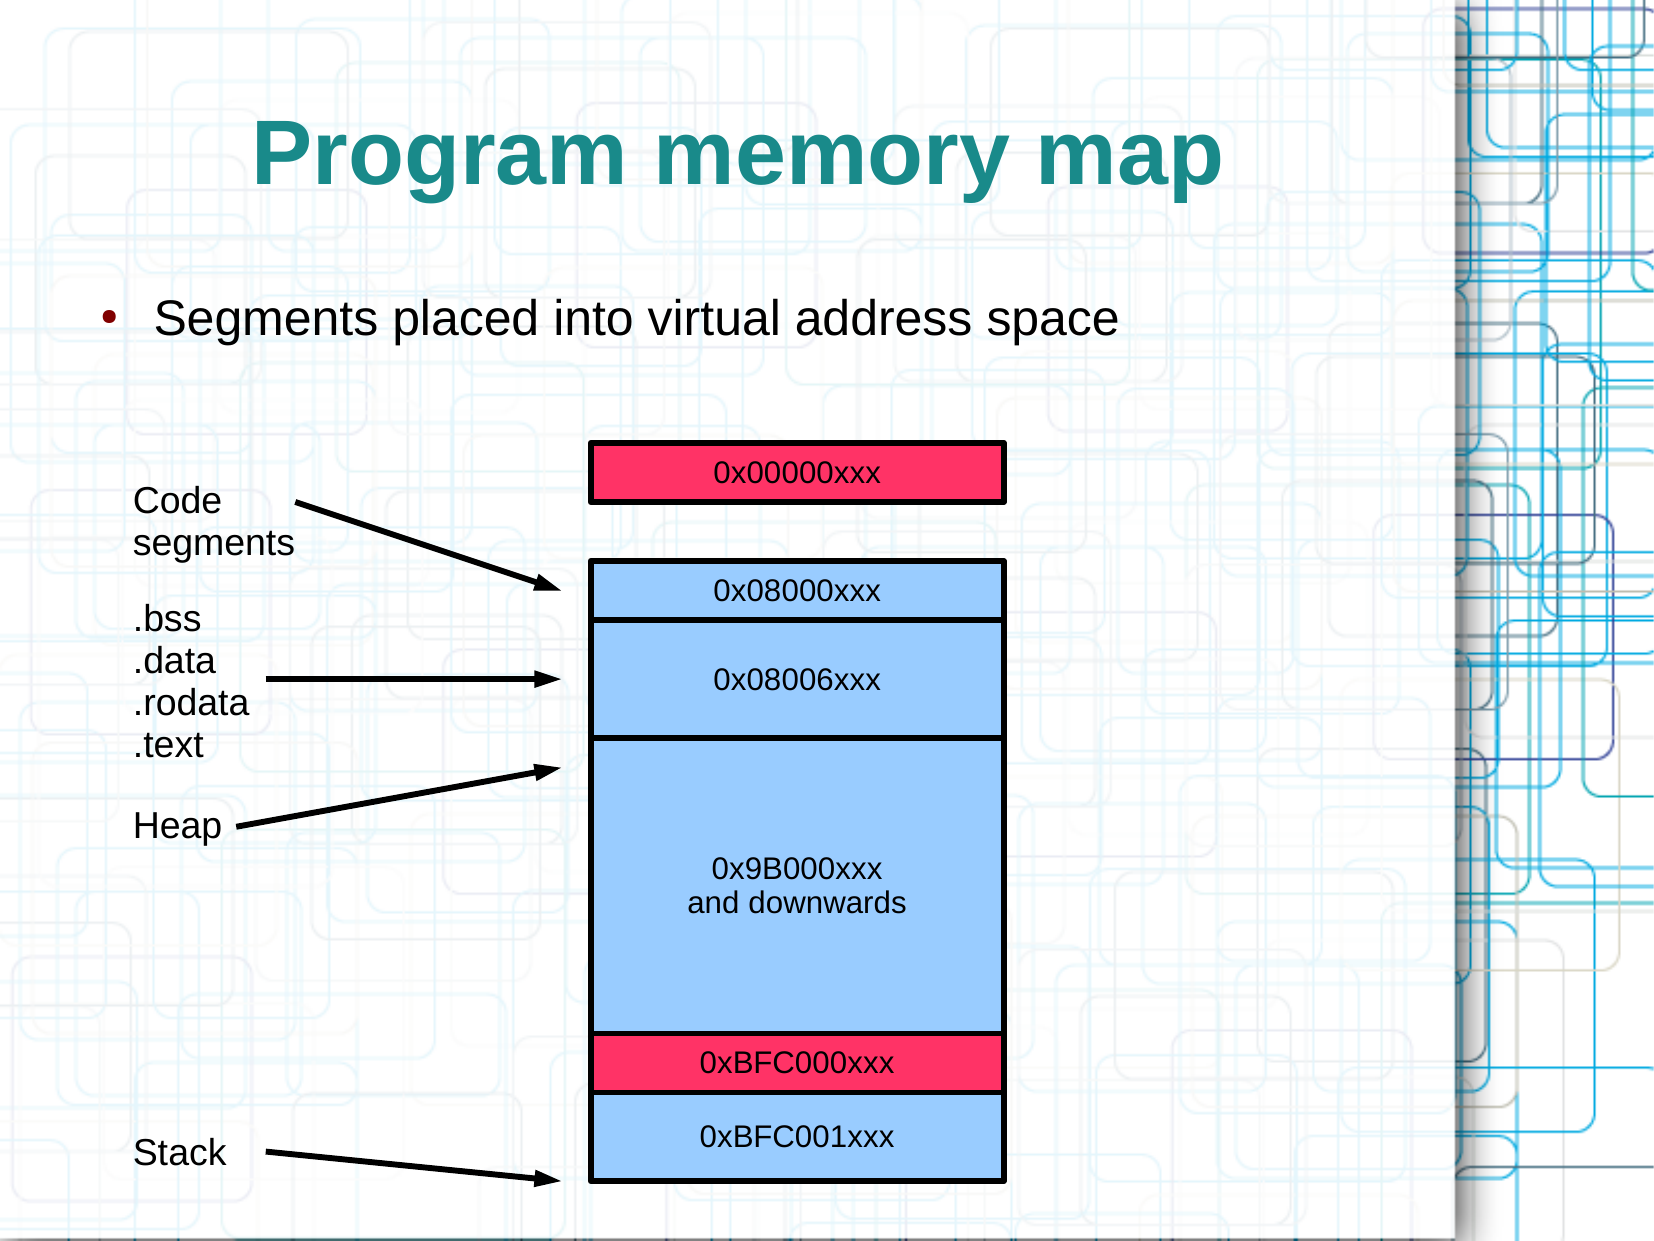

# Program memory map
Segments placed into virtual address space
0x00000xxx
Code segments
0x08000xxx
.bss
.data
.rodata
.text
0x08006xxx
0x9B000xxx
and downwards
Heap
0xBFC000xxx
0xBFC001xxx
Stack